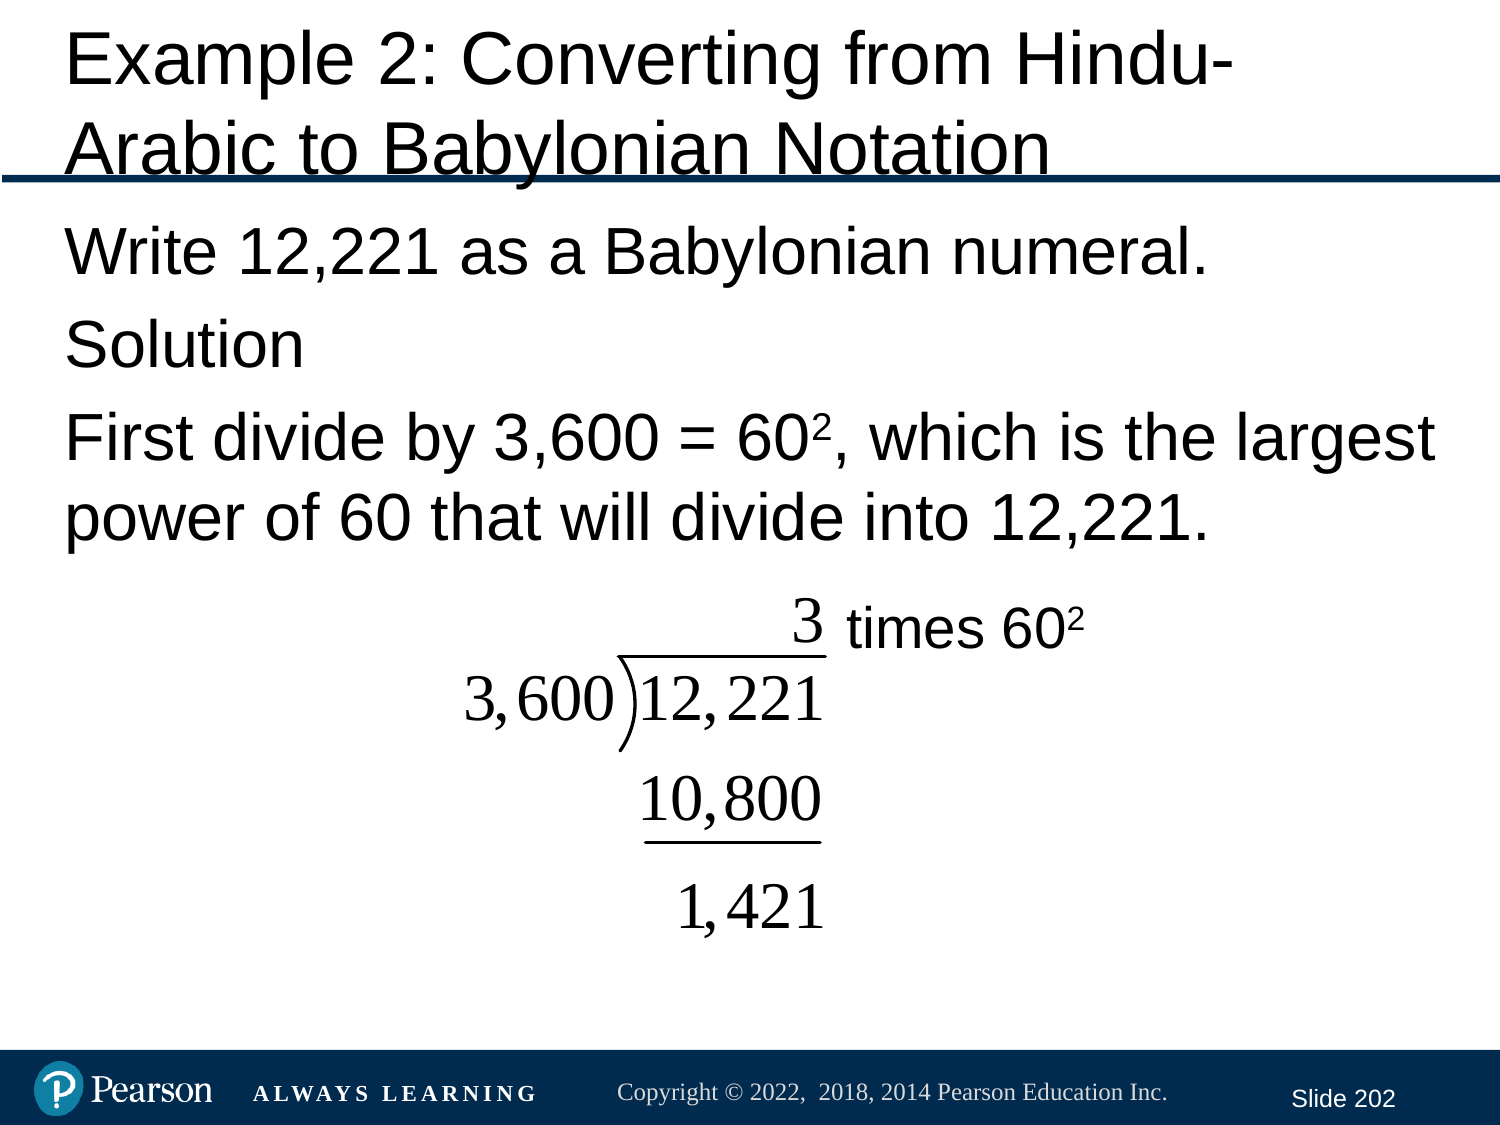

# Example 2: Converting from Hindu-Arabic to Babylonian Notation
Write 12,221 as a Babylonian numeral.
Solution
First divide by 3,600 = 602, which is the largest power of 60 that will divide into 12,221.
times 602